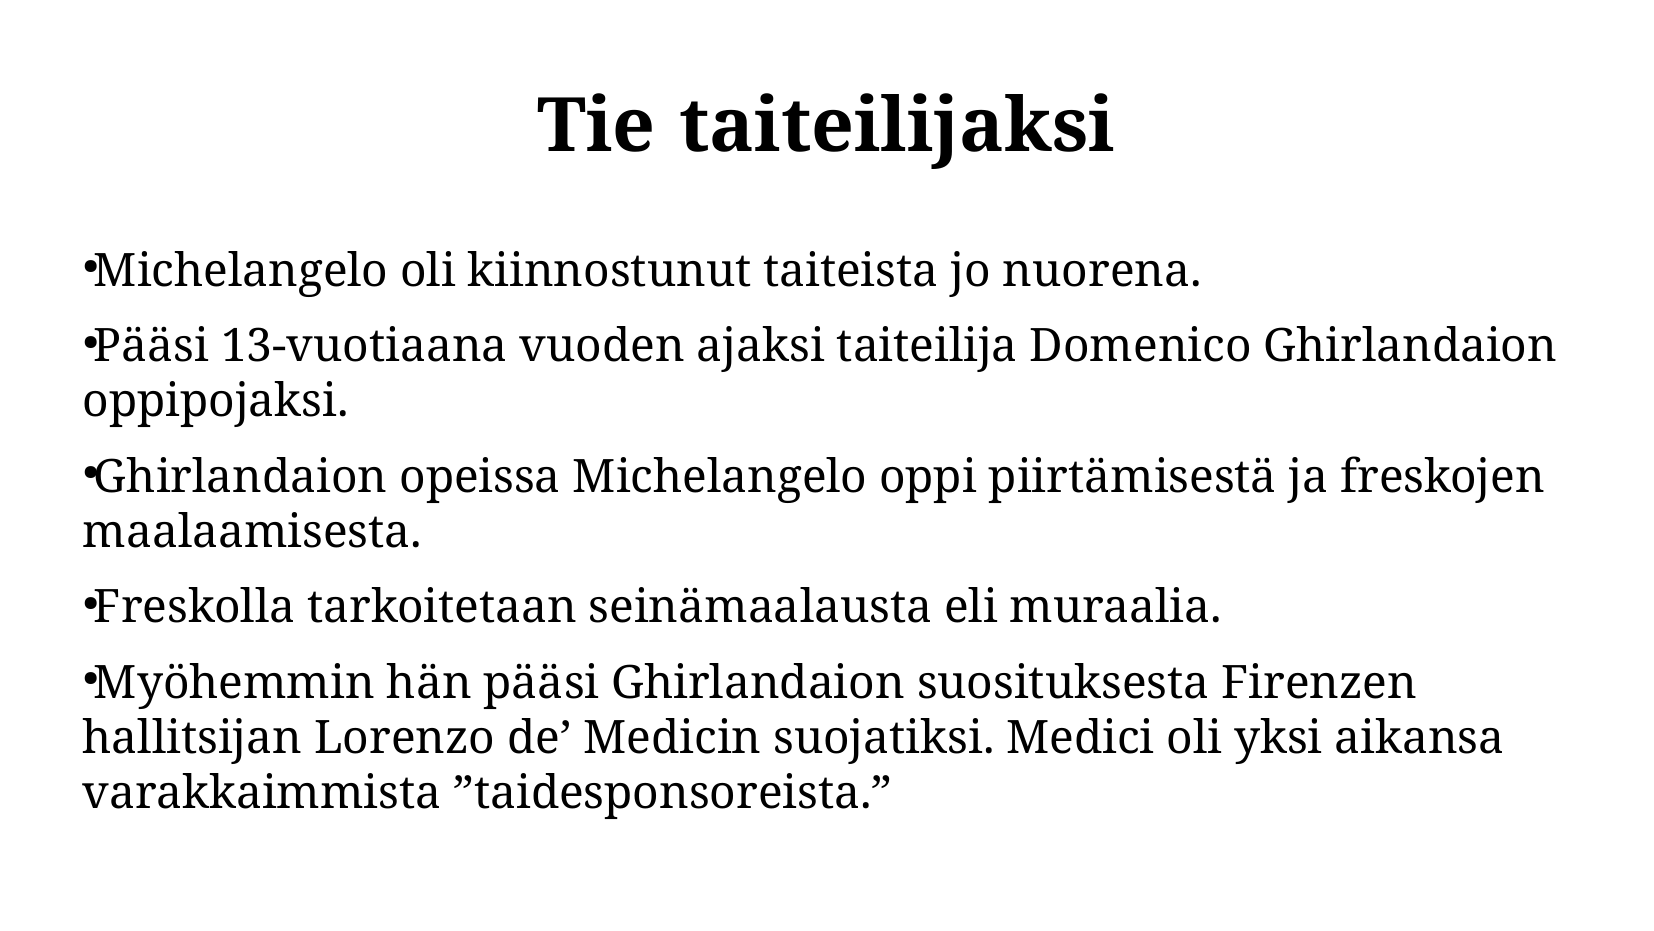

# Tie taiteilijaksi
Michelangelo oli kiinnostunut taiteista jo nuorena.
Pääsi 13-vuotiaana vuoden ajaksi taiteilija Domenico Ghirlandaion oppipojaksi.
Ghirlandaion opeissa Michelangelo oppi piirtämisestä ja freskojen maalaamisesta.
Freskolla tarkoitetaan seinämaalausta eli muraalia.
Myöhemmin hän pääsi Ghirlandaion suosituksesta Firenzen hallitsijan Lorenzo de’ Medicin suojatiksi. Medici oli yksi aikansa varakkaimmista ”taidesponsoreista.”